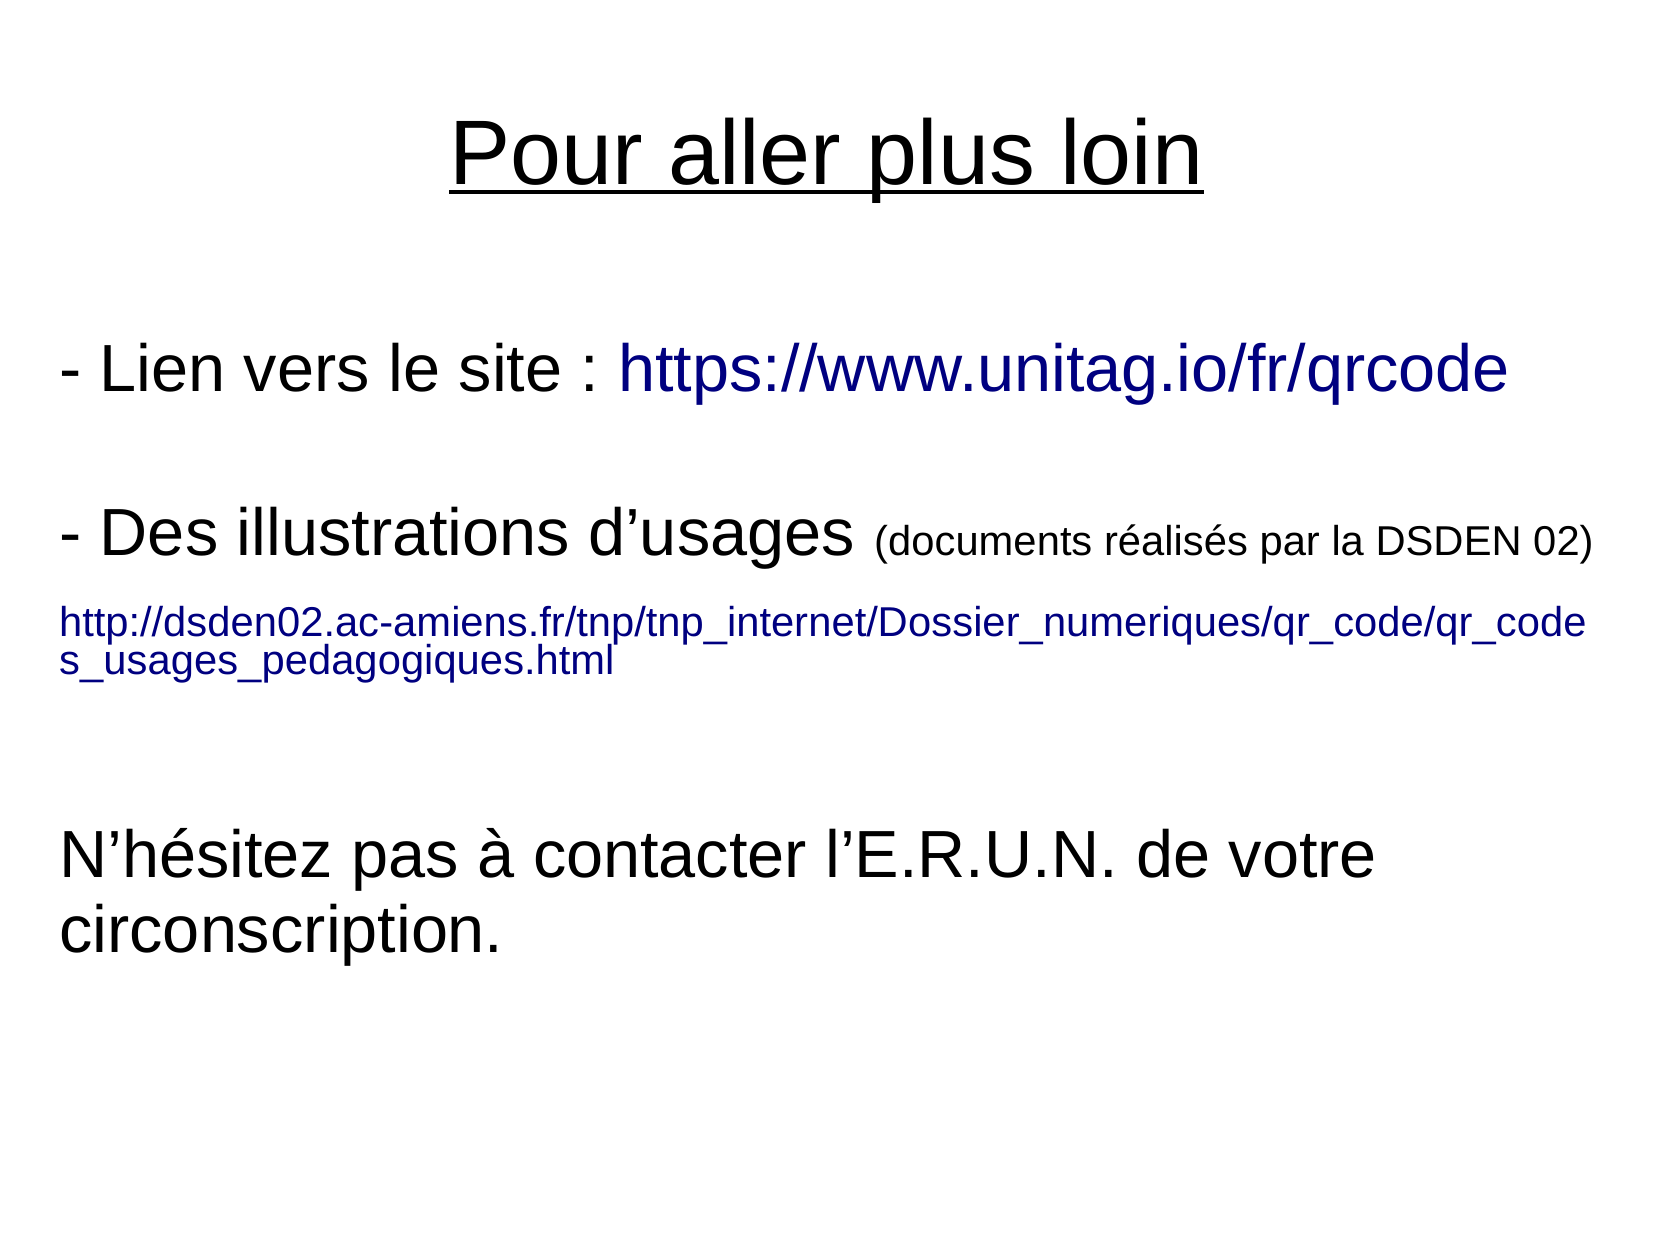

# Pour aller plus loin
- Lien vers le site : https://www.unitag.io/fr/qrcode
- Des illustrations d’usages (documents réalisés par la DSDEN 02)
http://dsden02.ac-amiens.fr/tnp/tnp_internet/Dossier_numeriques/qr_code/qr_codes_usages_pedagogiques.html
N’hésitez pas à contacter l’E.R.U.N. de votre circonscription.